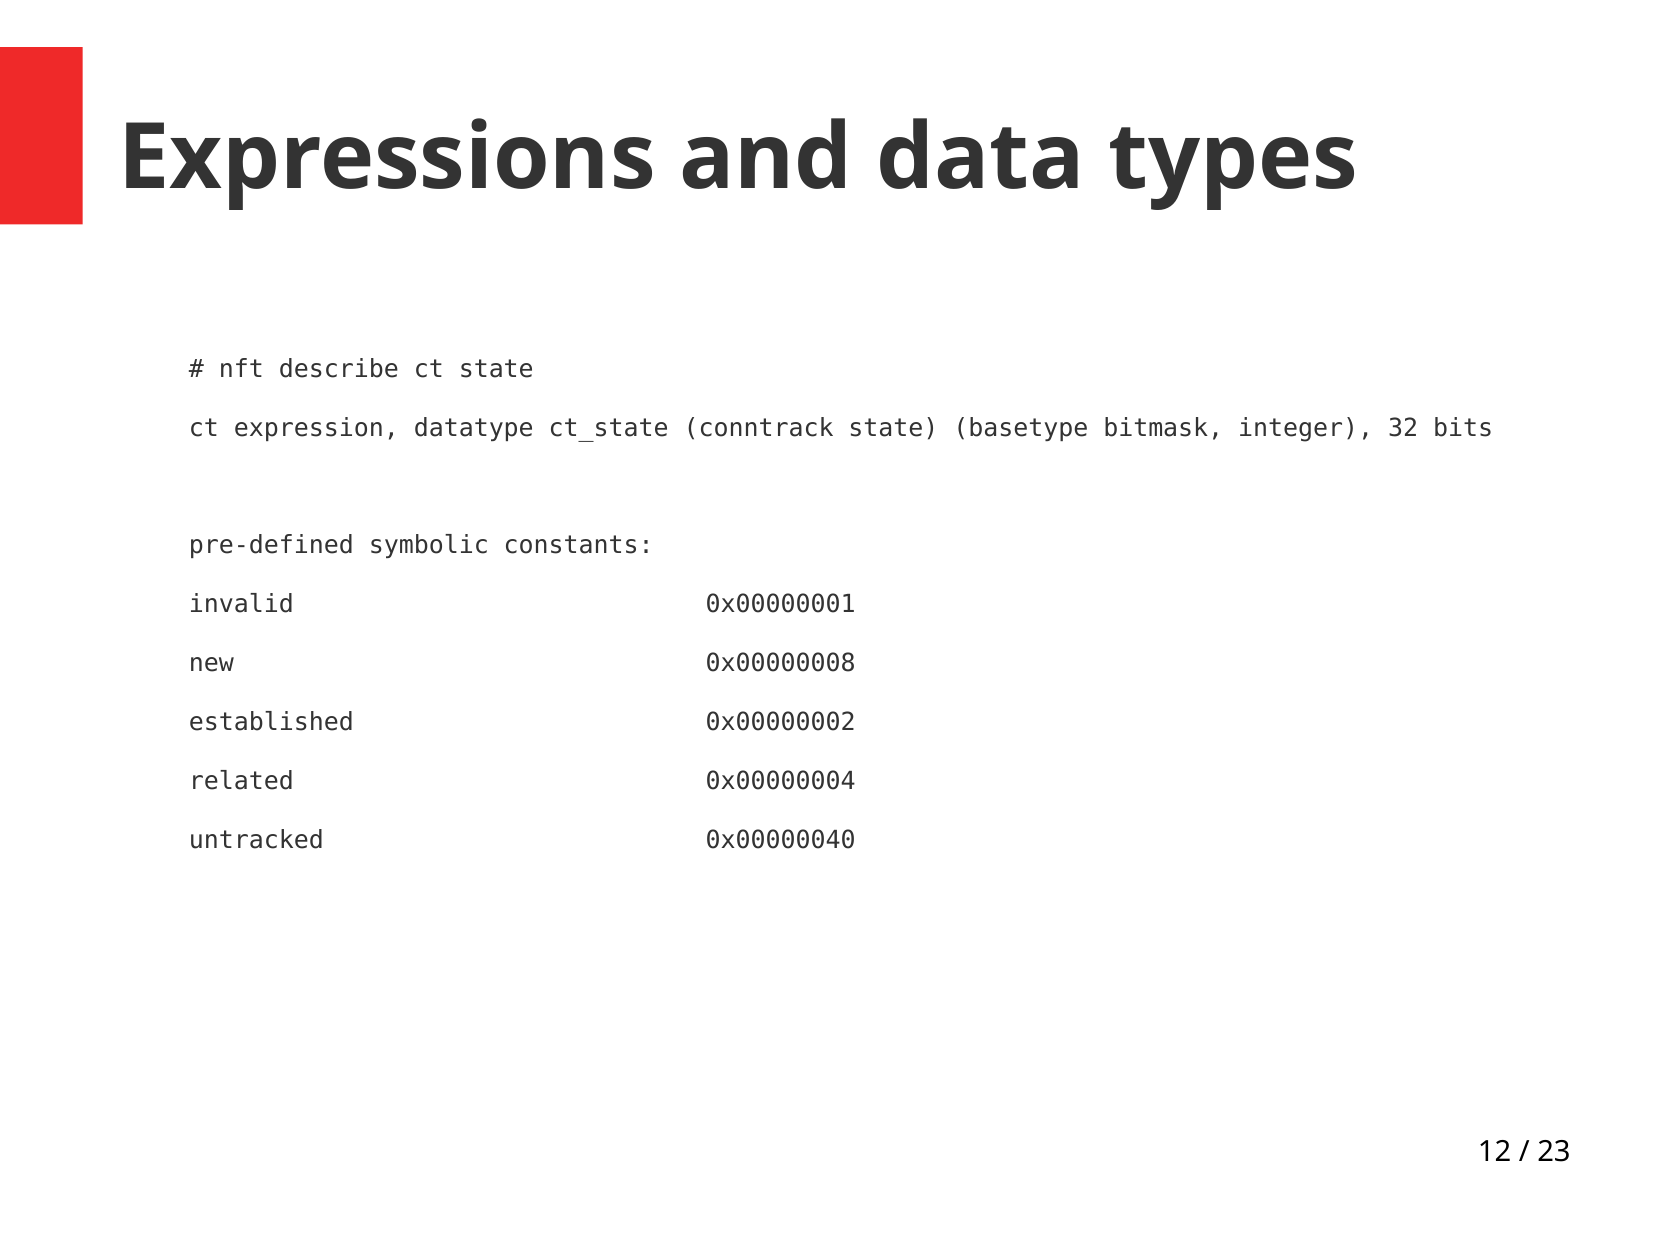

# Expressions and data types
# nft describe ct state
ct expression, datatype ct_state (conntrack state) (basetype bitmask, integer), 32 bits
pre-defined symbolic constants:
invalid 	0x00000001
new 	0x00000008
established 	0x00000002
related 	0x00000004
untracked 	0x00000040
12